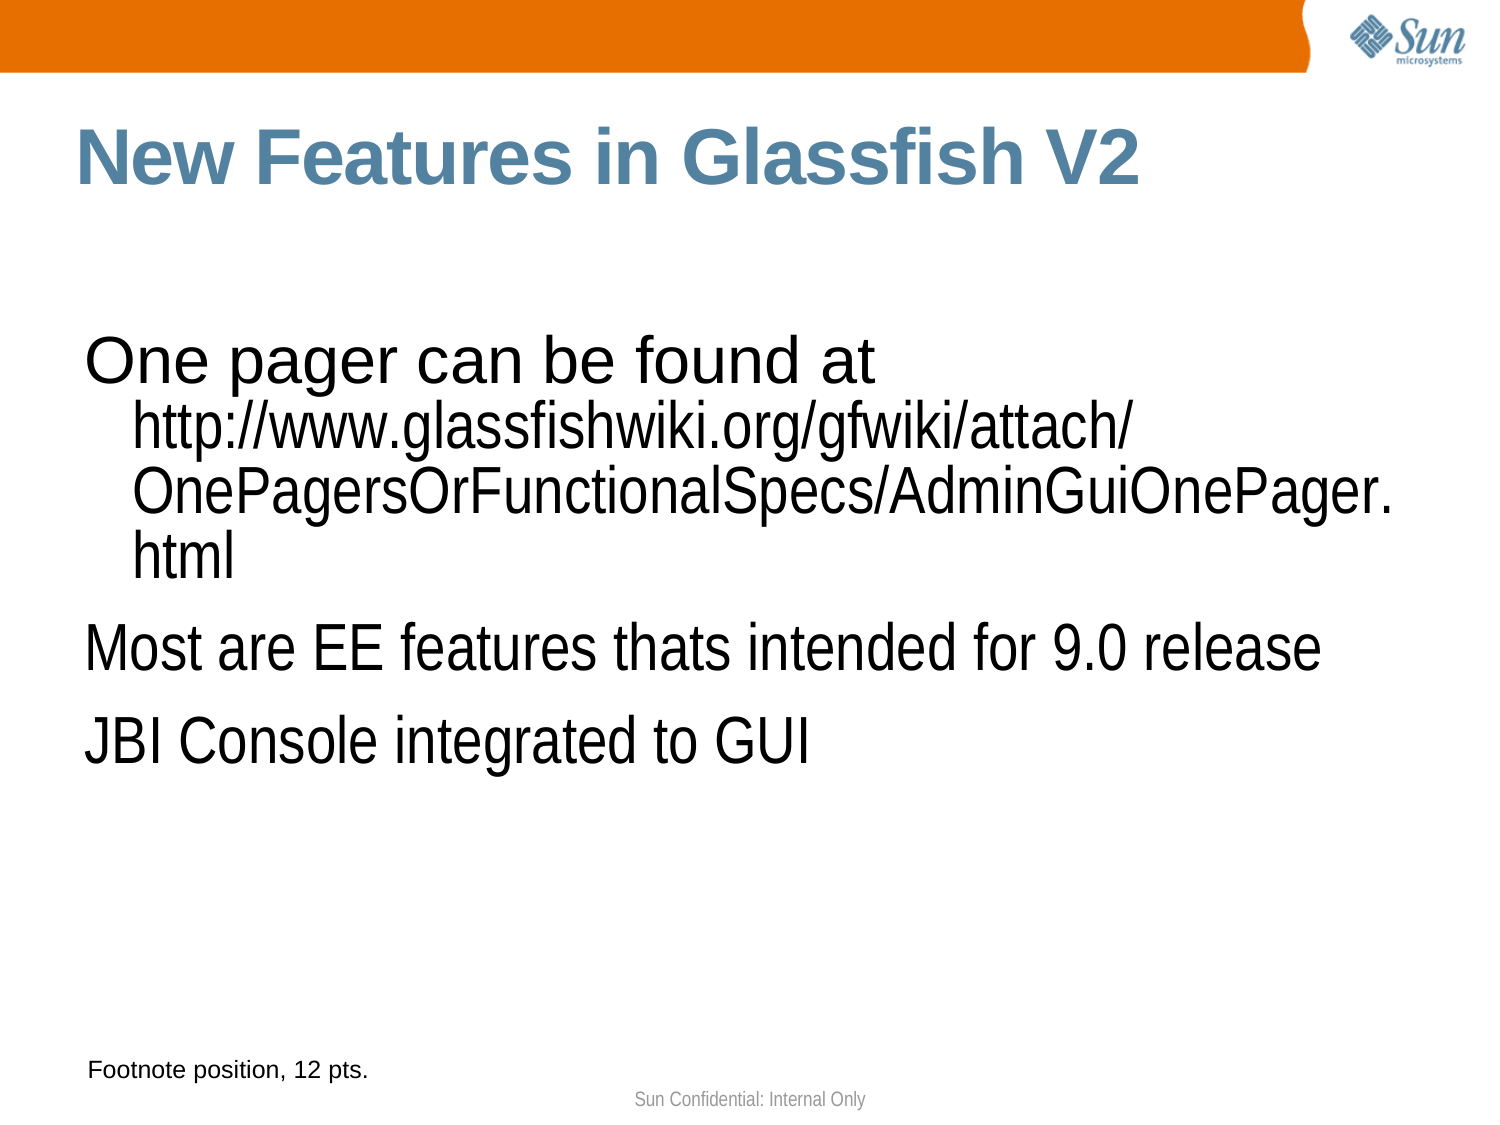

# New Features in Glassfish V2
One pager can be found at http://www.glassfishwiki.org/gfwiki/attach/ OnePagersOrFunctionalSpecs/AdminGuiOnePager.html
Most are EE features thats intended for 9.0 release
JBI Console integrated to GUI
Footnote position, 12 pts.